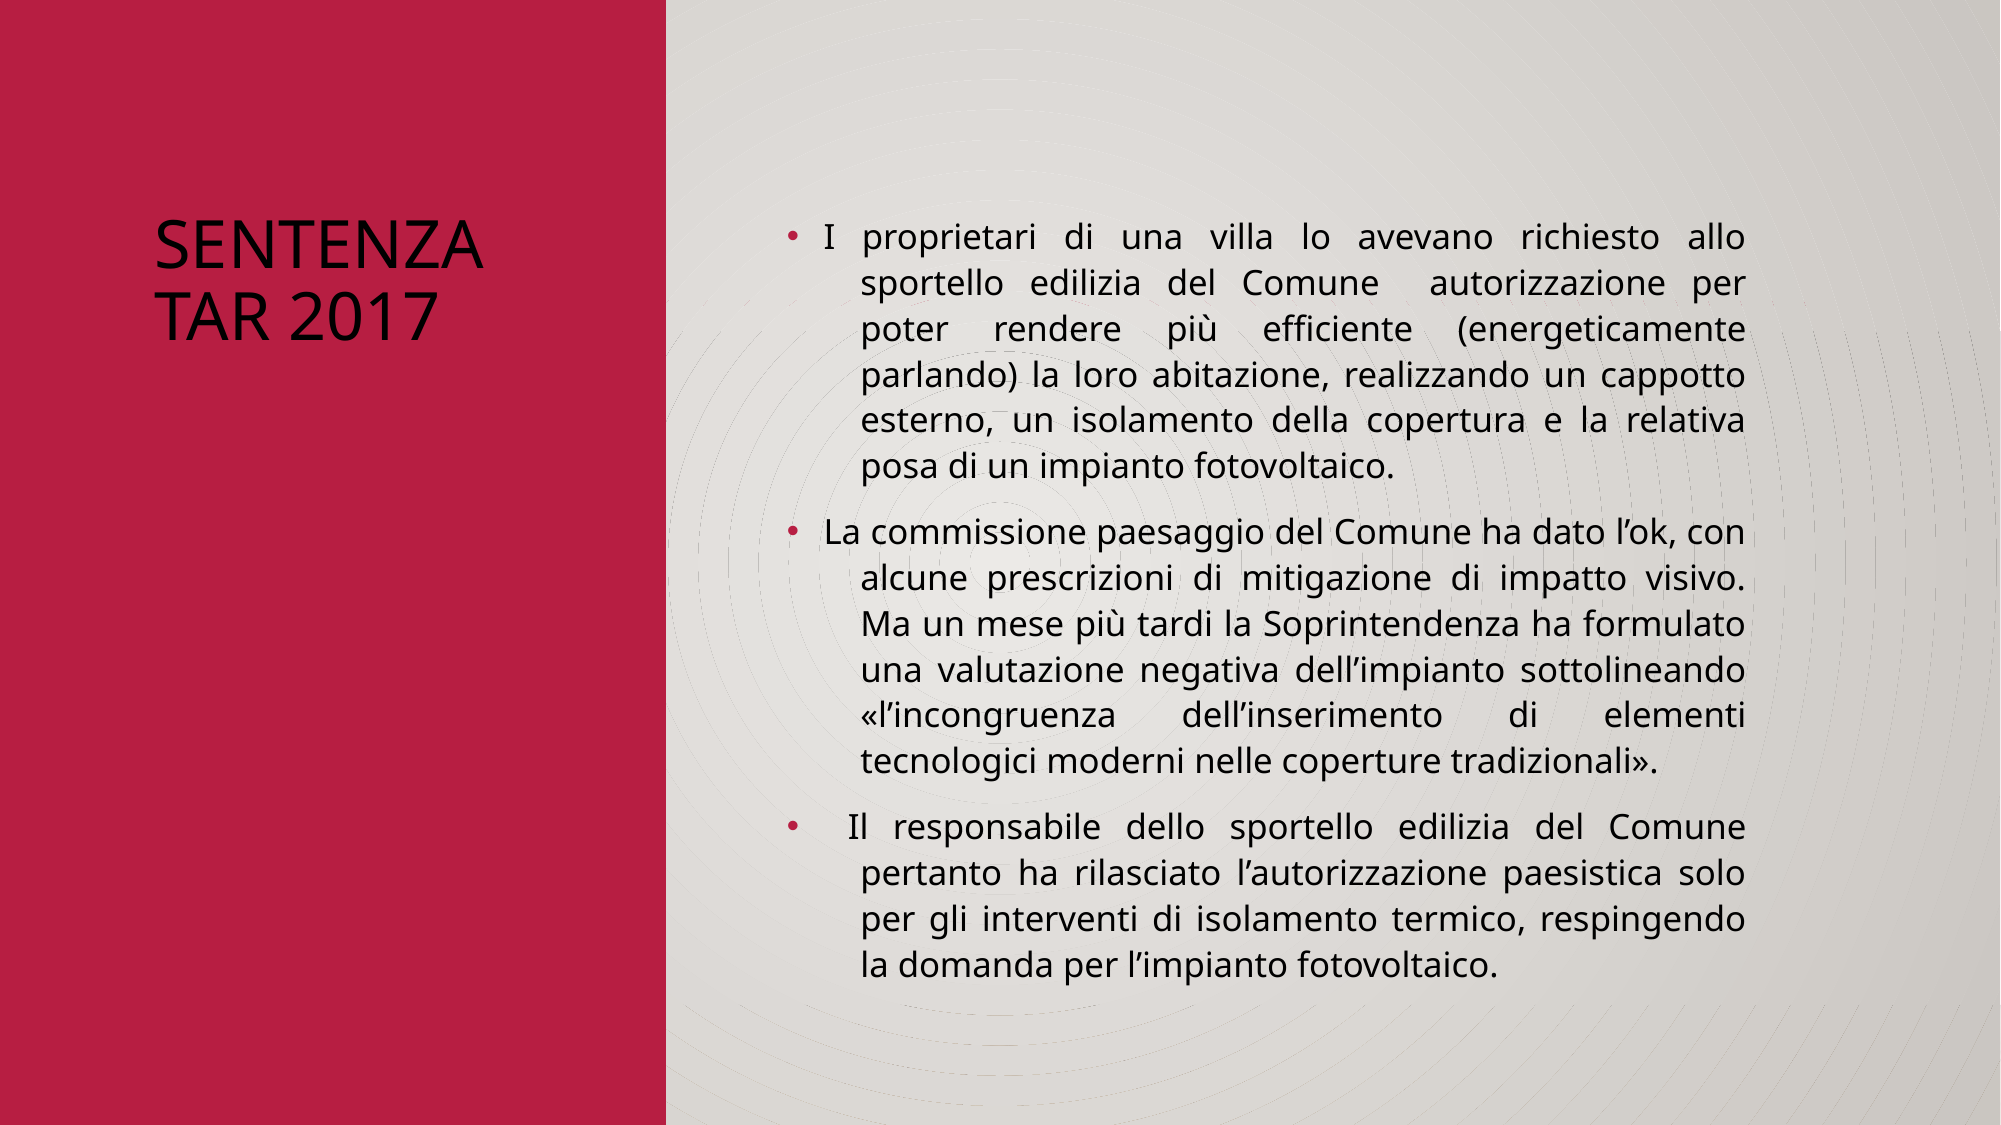

# Sentenza tar 2017
I proprietari di una villa lo avevano richiesto allo sportello edilizia del Comune autorizzazione per poter rendere più efficiente (energeticamente parlando) la loro abitazione, realizzando un cappotto esterno, un isolamento della copertura e la relativa posa di un impianto fotovoltaico.
La commissione paesaggio del Comune ha dato l’ok, con alcune prescrizioni di mitigazione di impatto visivo. Ma un mese più tardi la Soprintendenza ha formulato una valutazione negativa dell’impianto sottolineando «l’incongruenza dell’inserimento di elementi tecnologici moderni nelle coperture tradizionali».
 Il responsabile dello sportello edilizia del Comune pertanto ha rilasciato l’autorizzazione paesistica solo per gli interventi di isolamento termico, respingendo la domanda per l’impianto fotovoltaico.